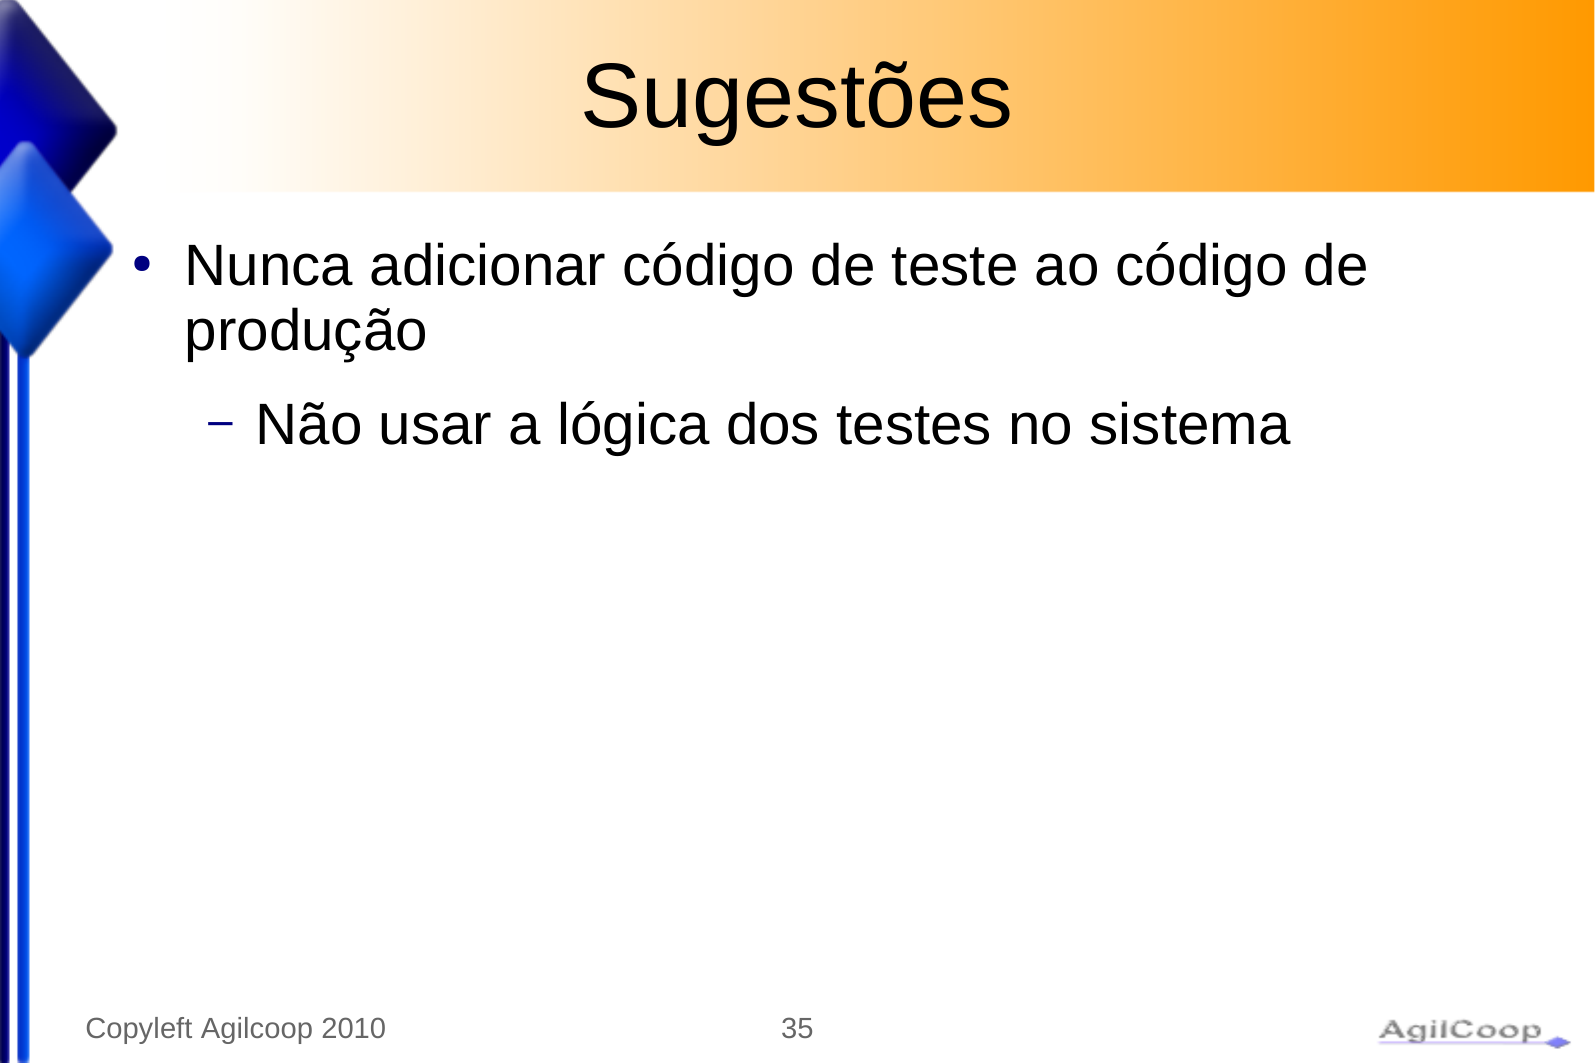

# Sugestões
Nunca adicionar código de teste ao código de produção
Não usar a lógica dos testes no sistema
Copyleft Agilcoop 2010
35